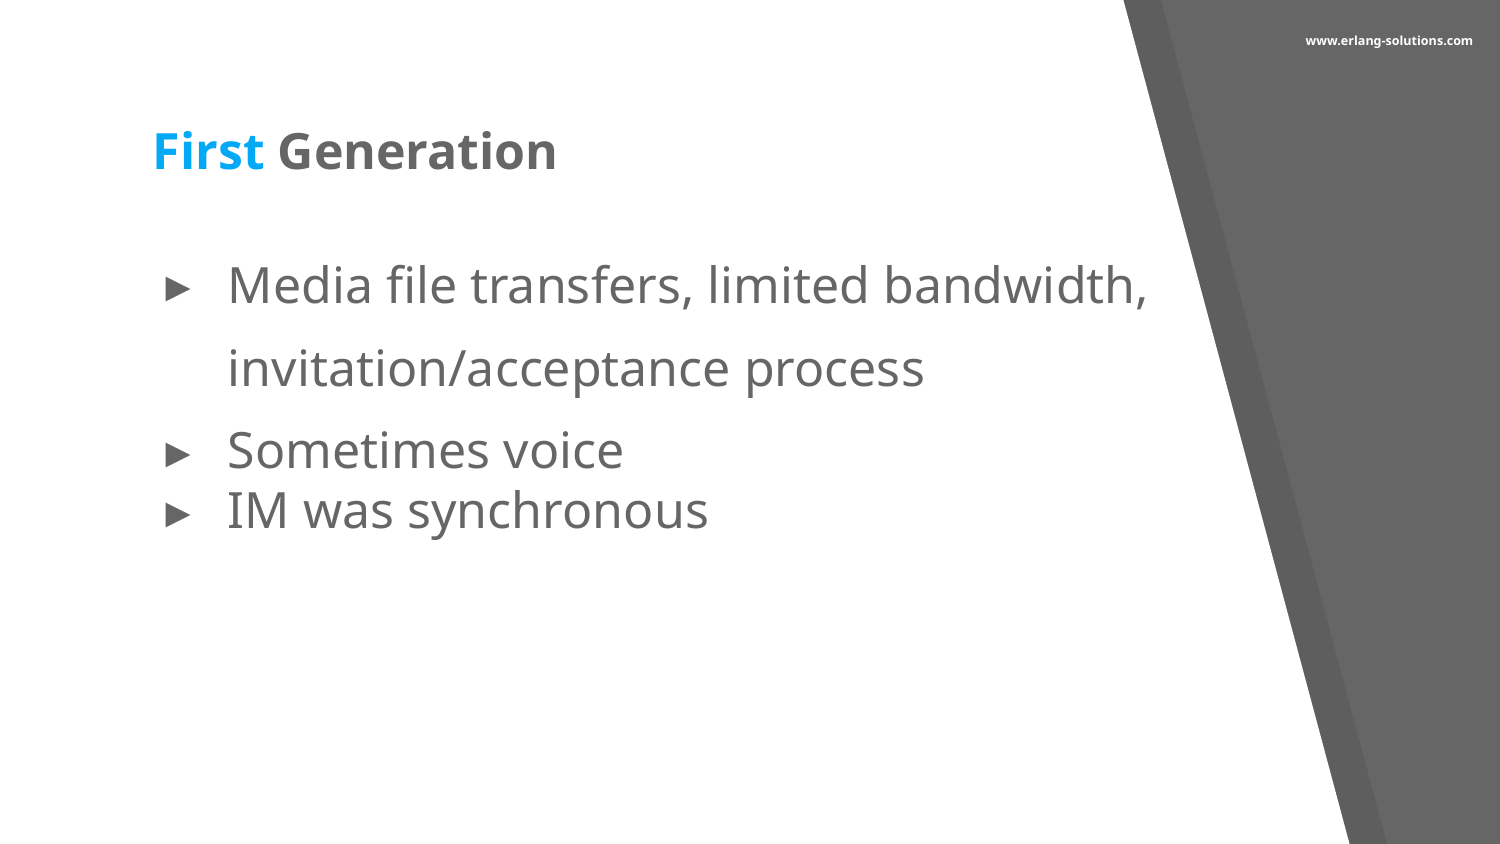

# First Generation
Media file transfers, limited bandwidth, invitation/acceptance process
Sometimes voice
IM was synchronous